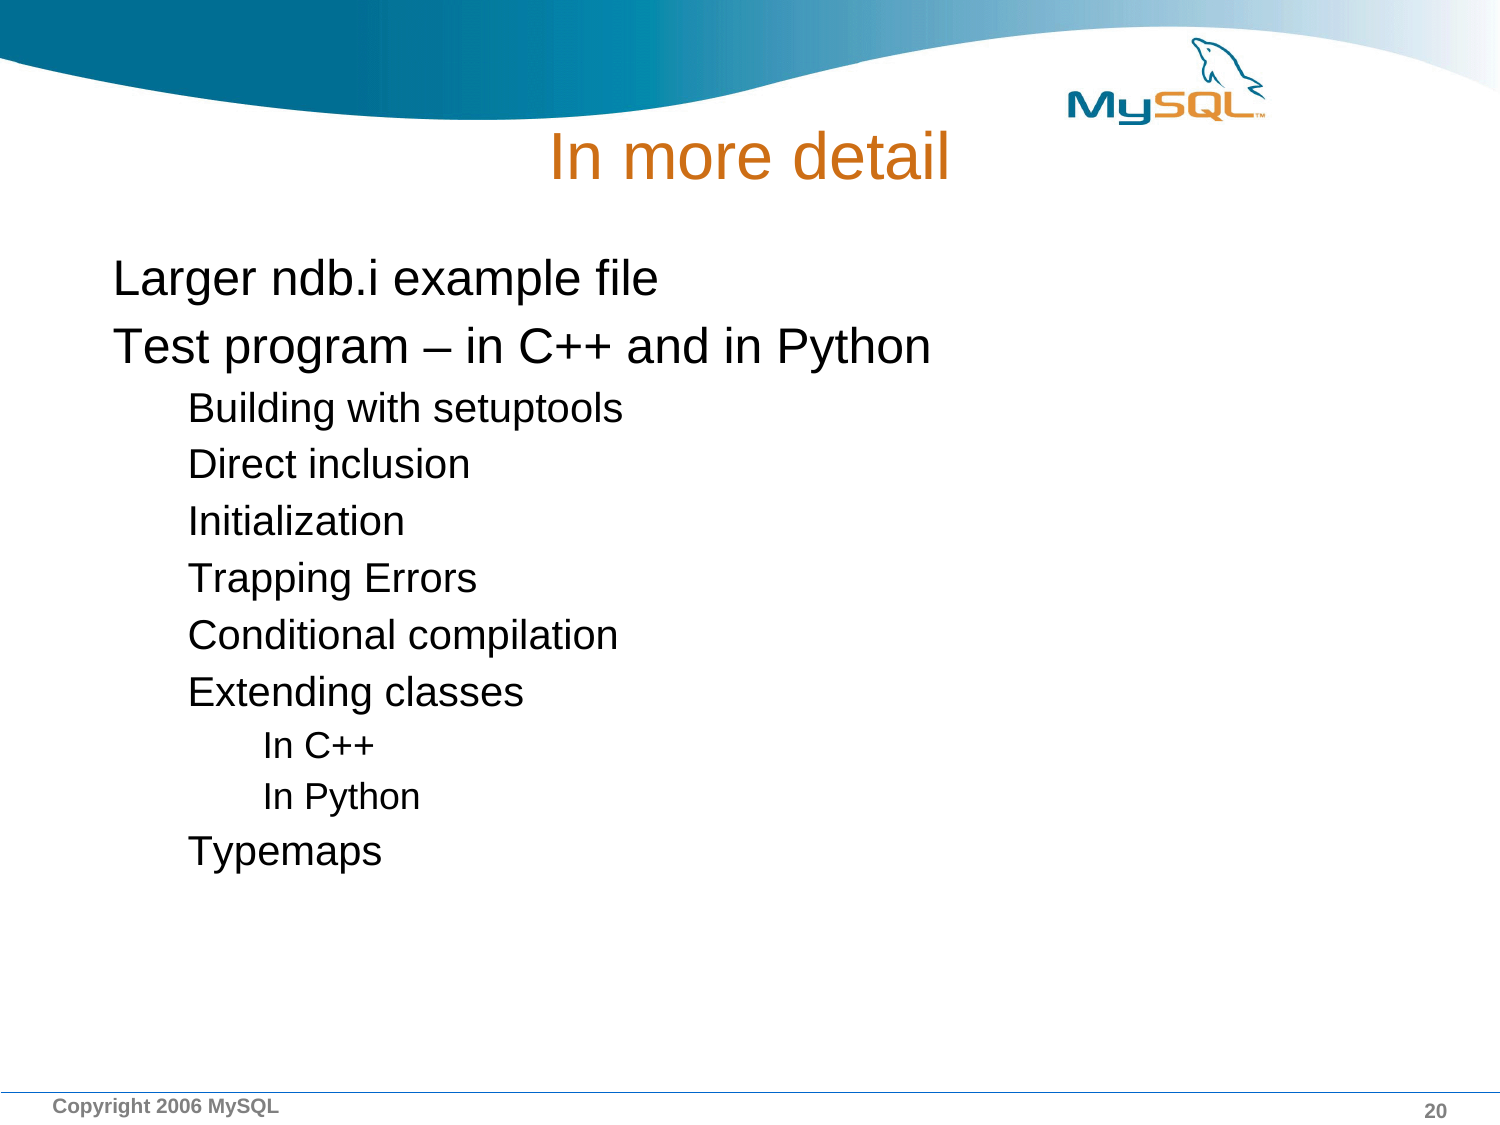

# In more detail
Larger ndb.i example file
Test program – in C++ and in Python
Building with setuptools
Direct inclusion
Initialization
Trapping Errors
Conditional compilation
Extending classes
In C++
In Python
Typemaps